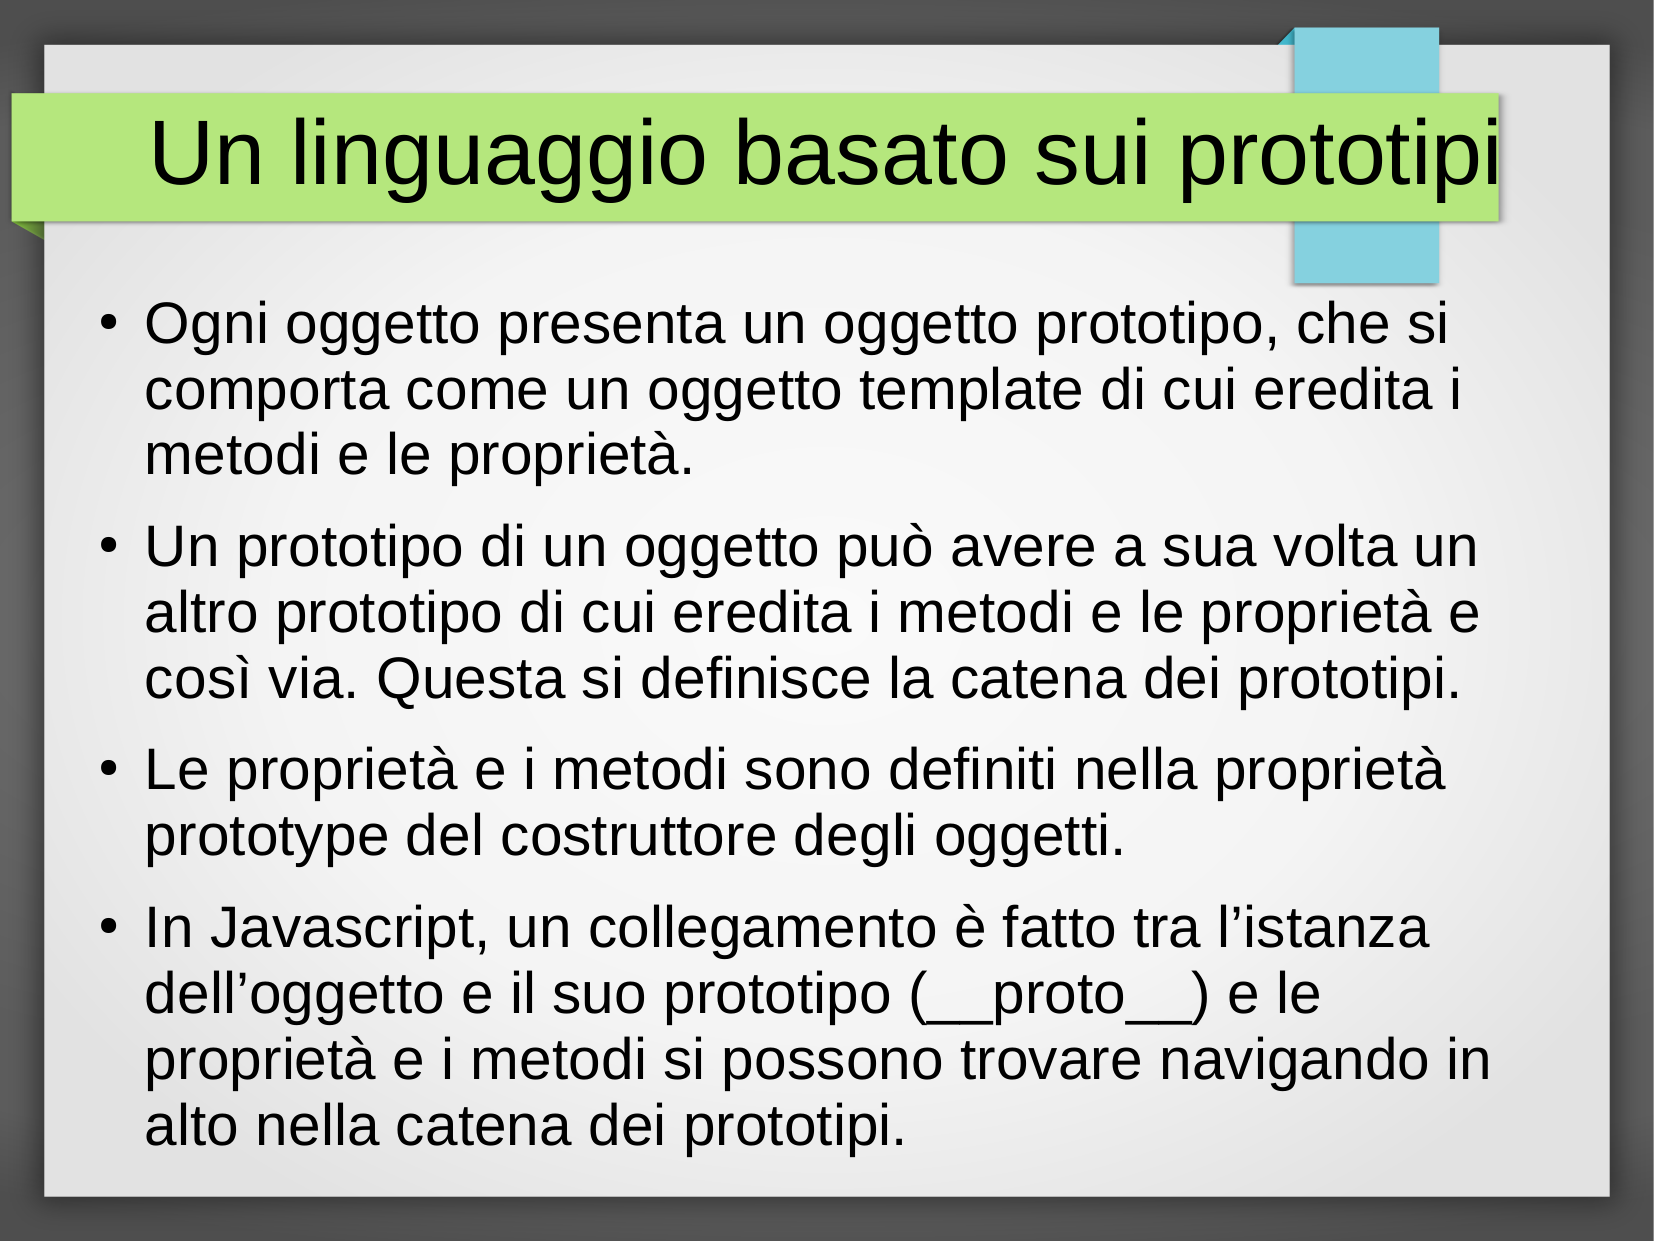

# Un linguaggio basato sui prototipi
Ogni oggetto presenta un oggetto prototipo, che si comporta come un oggetto template di cui eredita i metodi e le proprietà.
Un prototipo di un oggetto può avere a sua volta un altro prototipo di cui eredita i metodi e le proprietà e così via. Questa si definisce la catena dei prototipi.
Le proprietà e i metodi sono definiti nella proprietà prototype del costruttore degli oggetti.
In Javascript, un collegamento è fatto tra l’istanza dell’oggetto e il suo prototipo (__proto__) e le proprietà e i metodi si possono trovare navigando in alto nella catena dei prototipi.